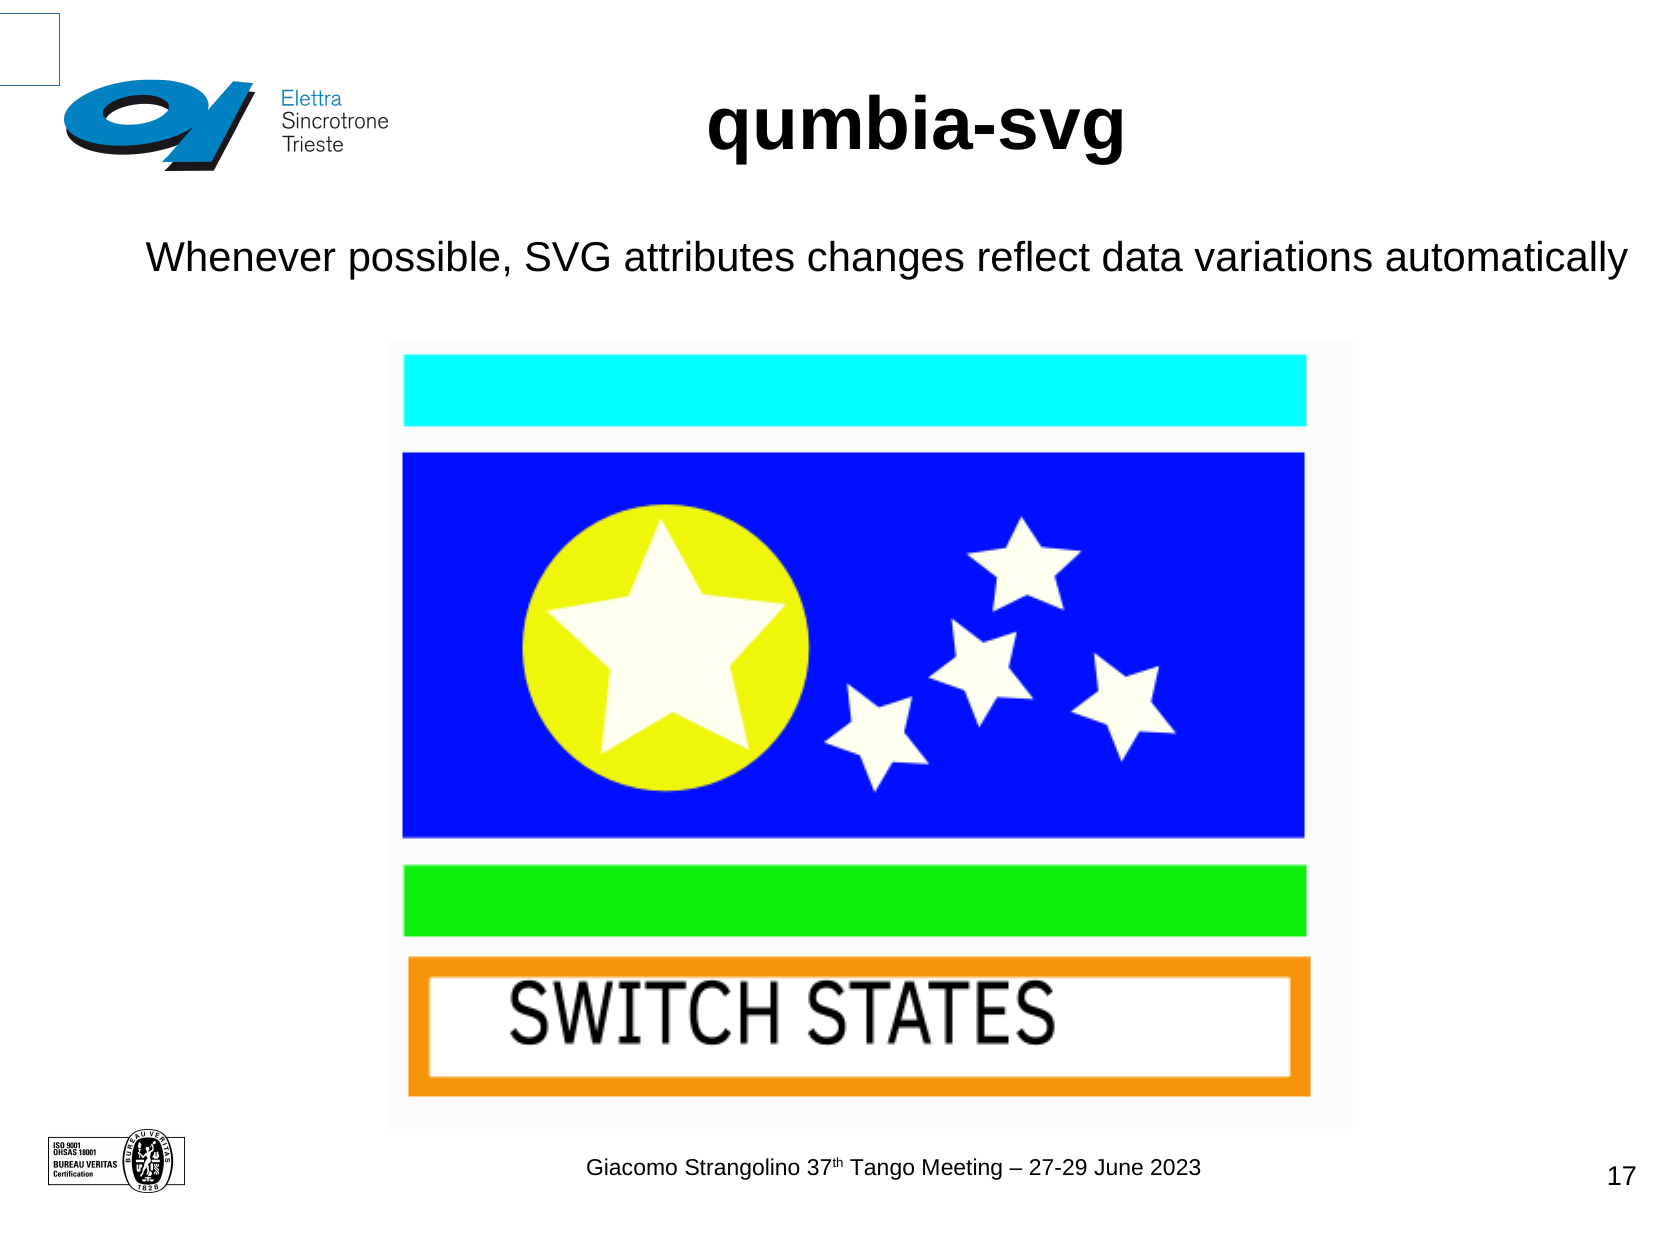

# qumbia-svg
Whenever possible, SVG attributes changes reflect data variations automatically